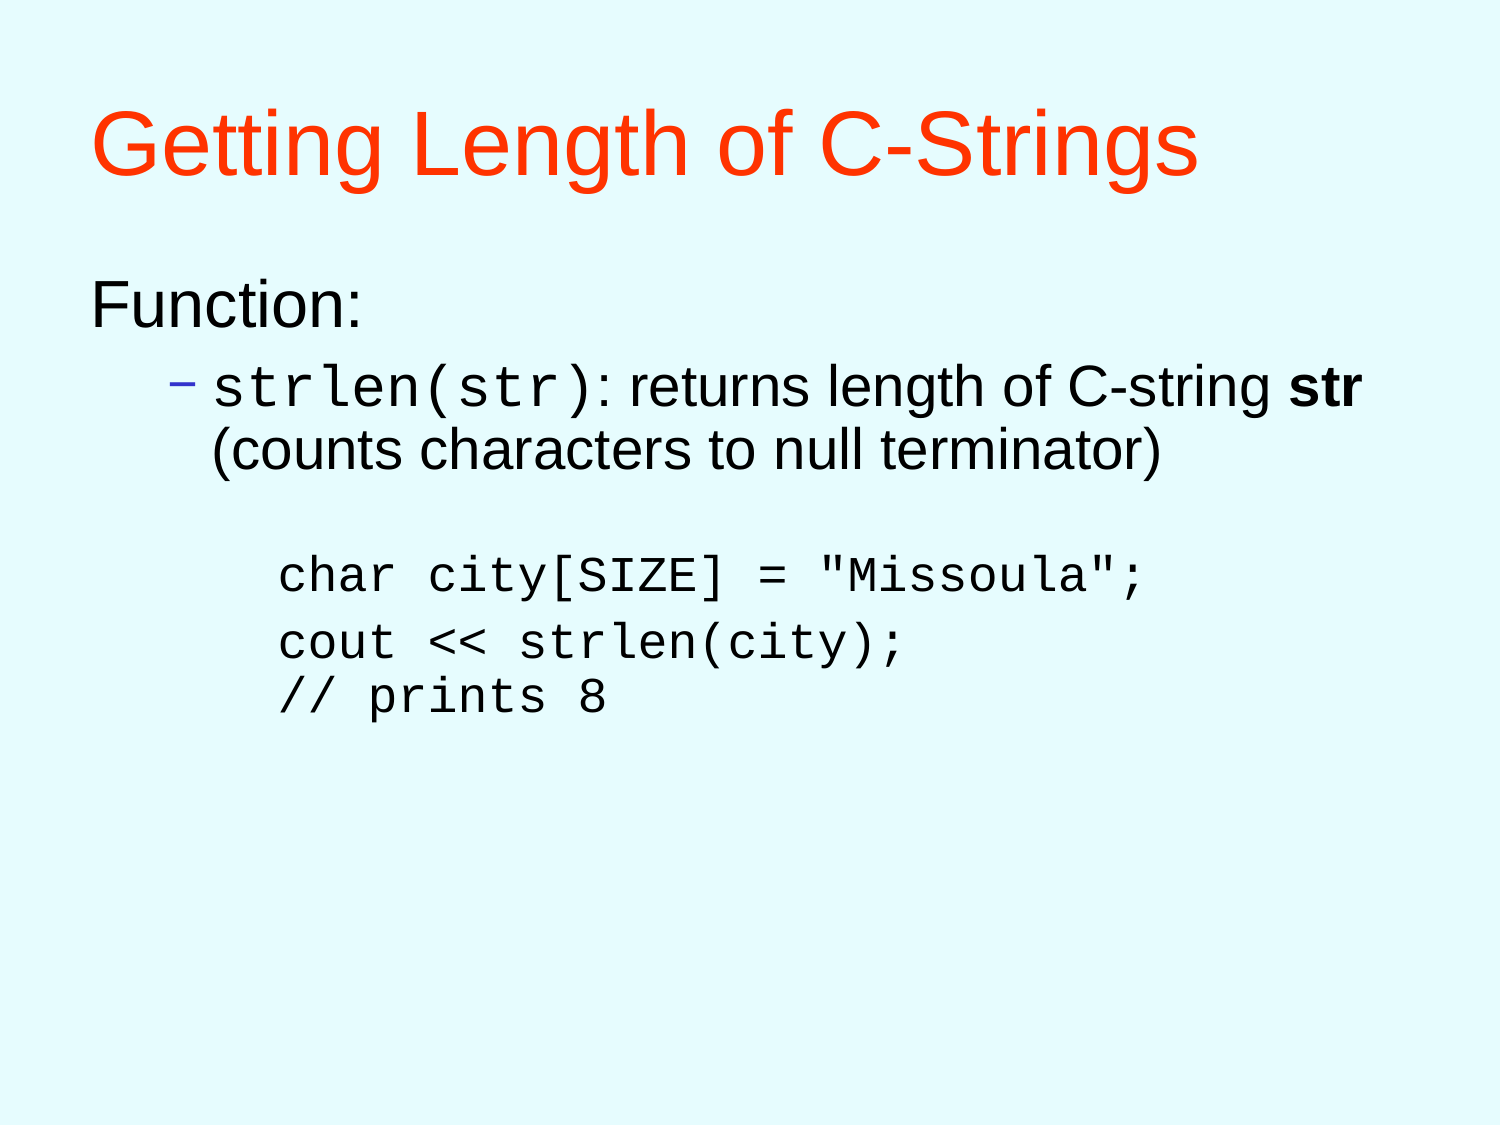

# Getting Length of C-Strings
Function:
strlen(str): returns length of C-string str (counts characters to null terminator)
char city[SIZE] = "Missoula";
	cout << strlen(city);
// prints 8